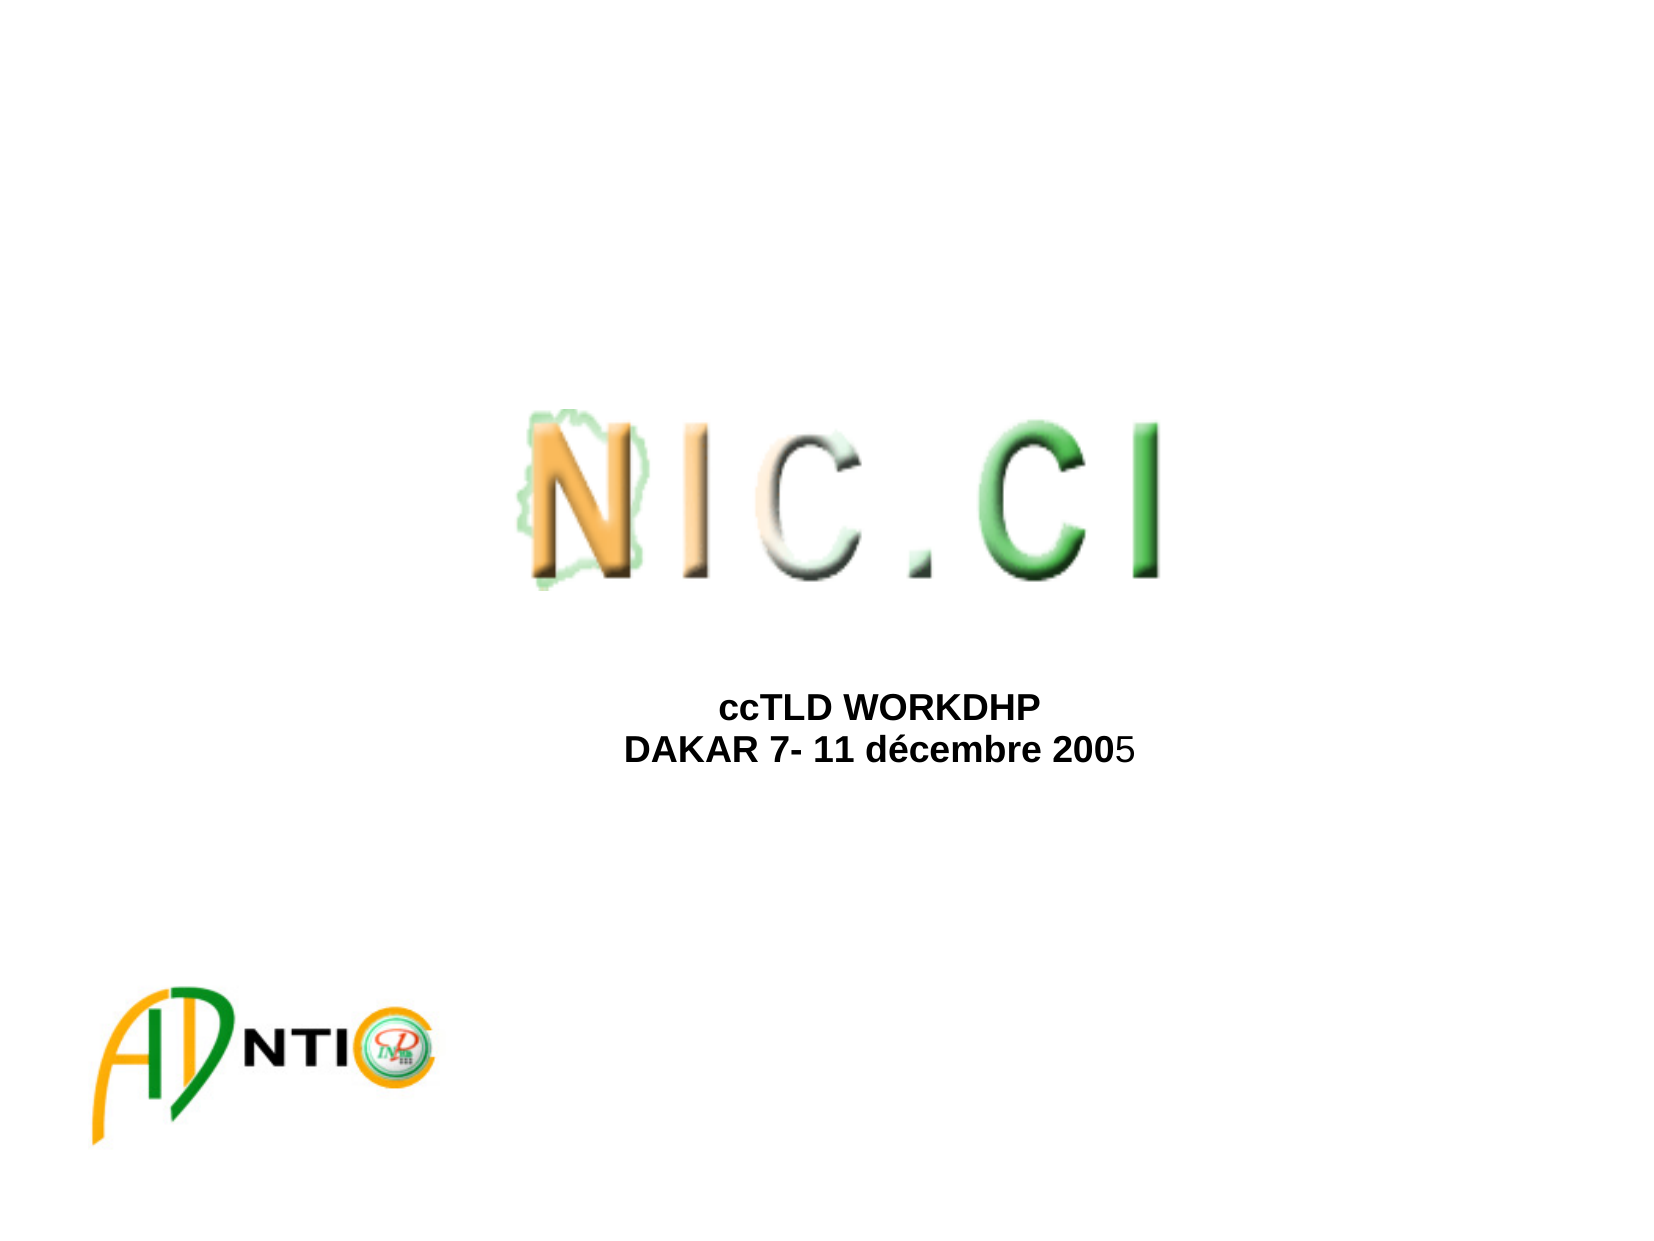

ccTLD WORKDHP
DAKAR 7- 11 décembre 2005